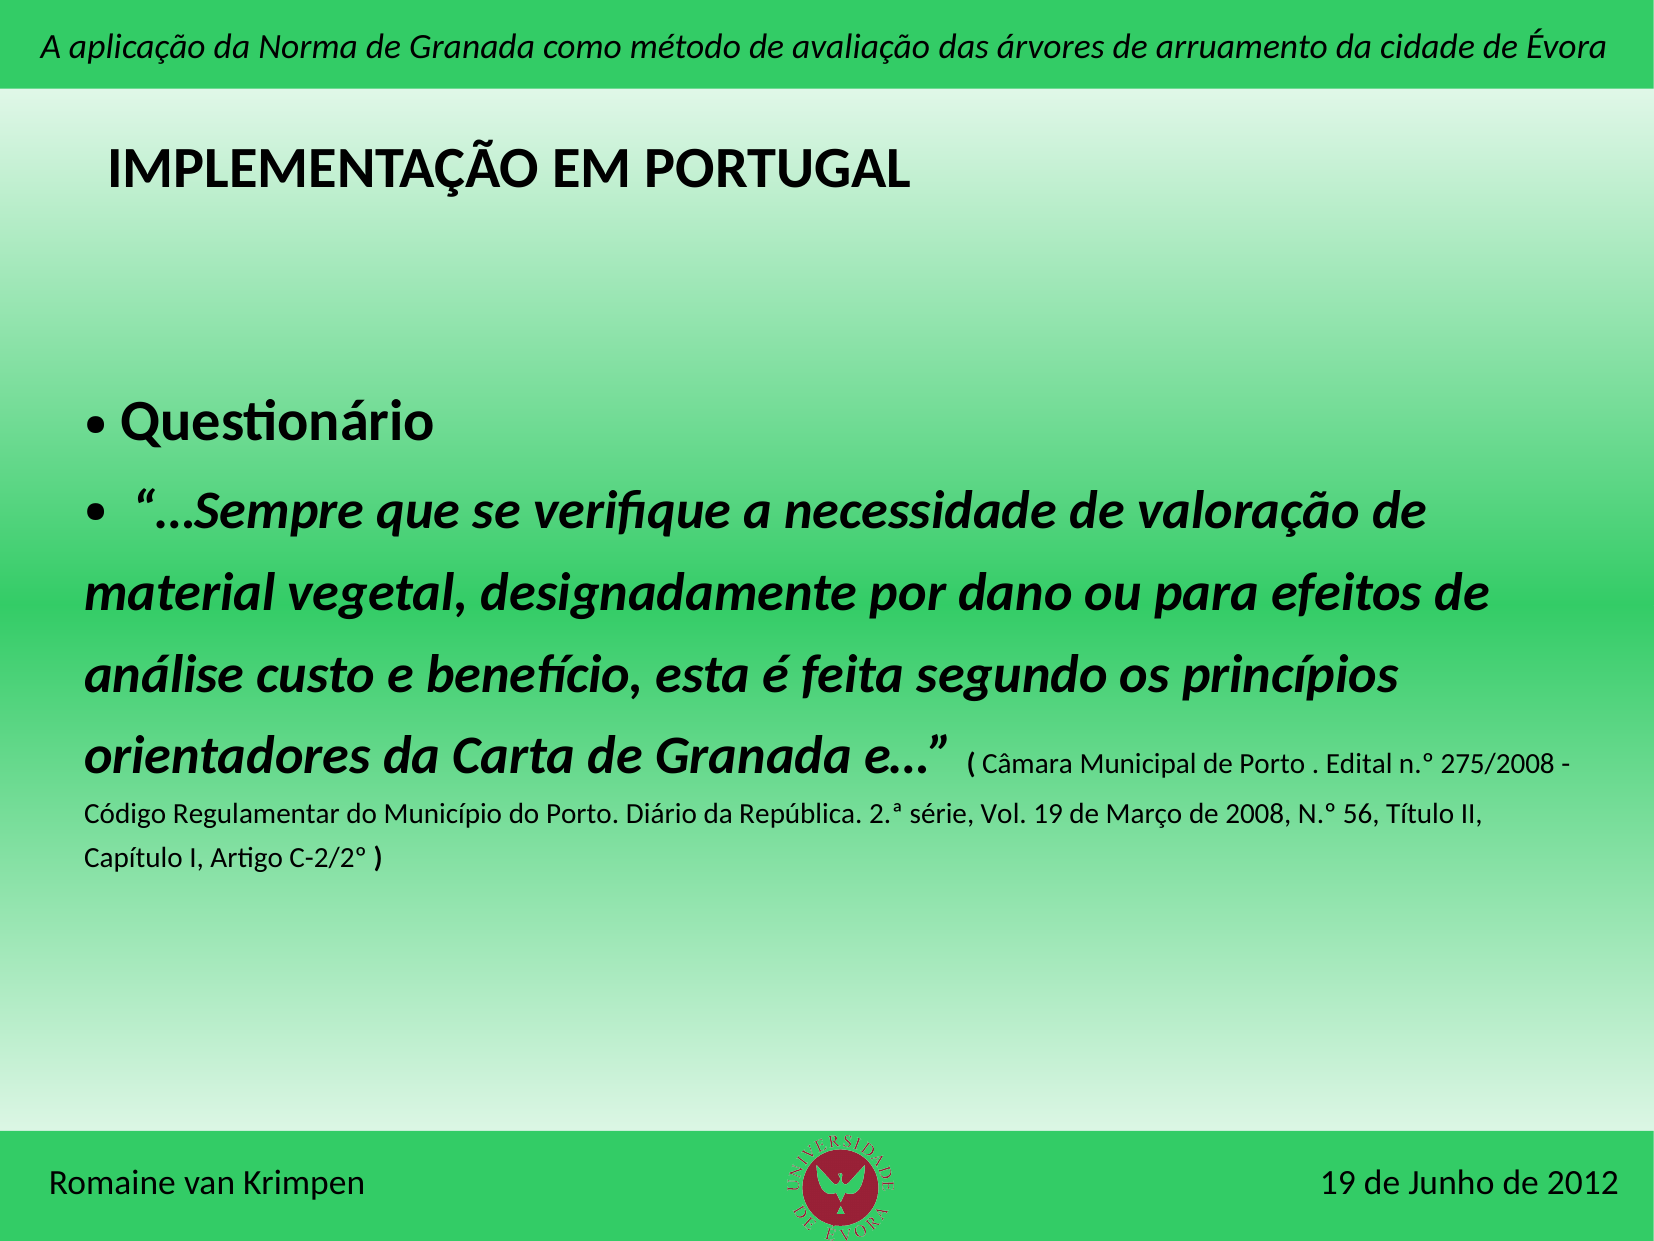

IMPLEMENTAÇÃO EM PORTUGAL
 Questionário
 “…Sempre que se verifique a necessidade de valoração de material vegetal, designadamente por dano ou para efeitos de análise custo e benefício, esta é feita segundo os princípios orientadores da Carta de Granada e…” ( Câmara Municipal de Porto . Edital n.º 275/2008 - Código Regulamentar do Município do Porto. Diário da República. 2.ª série, Vol. 19 de Março de 2008, N.º 56, Título II, Capítulo I, Artigo C-2/2º )